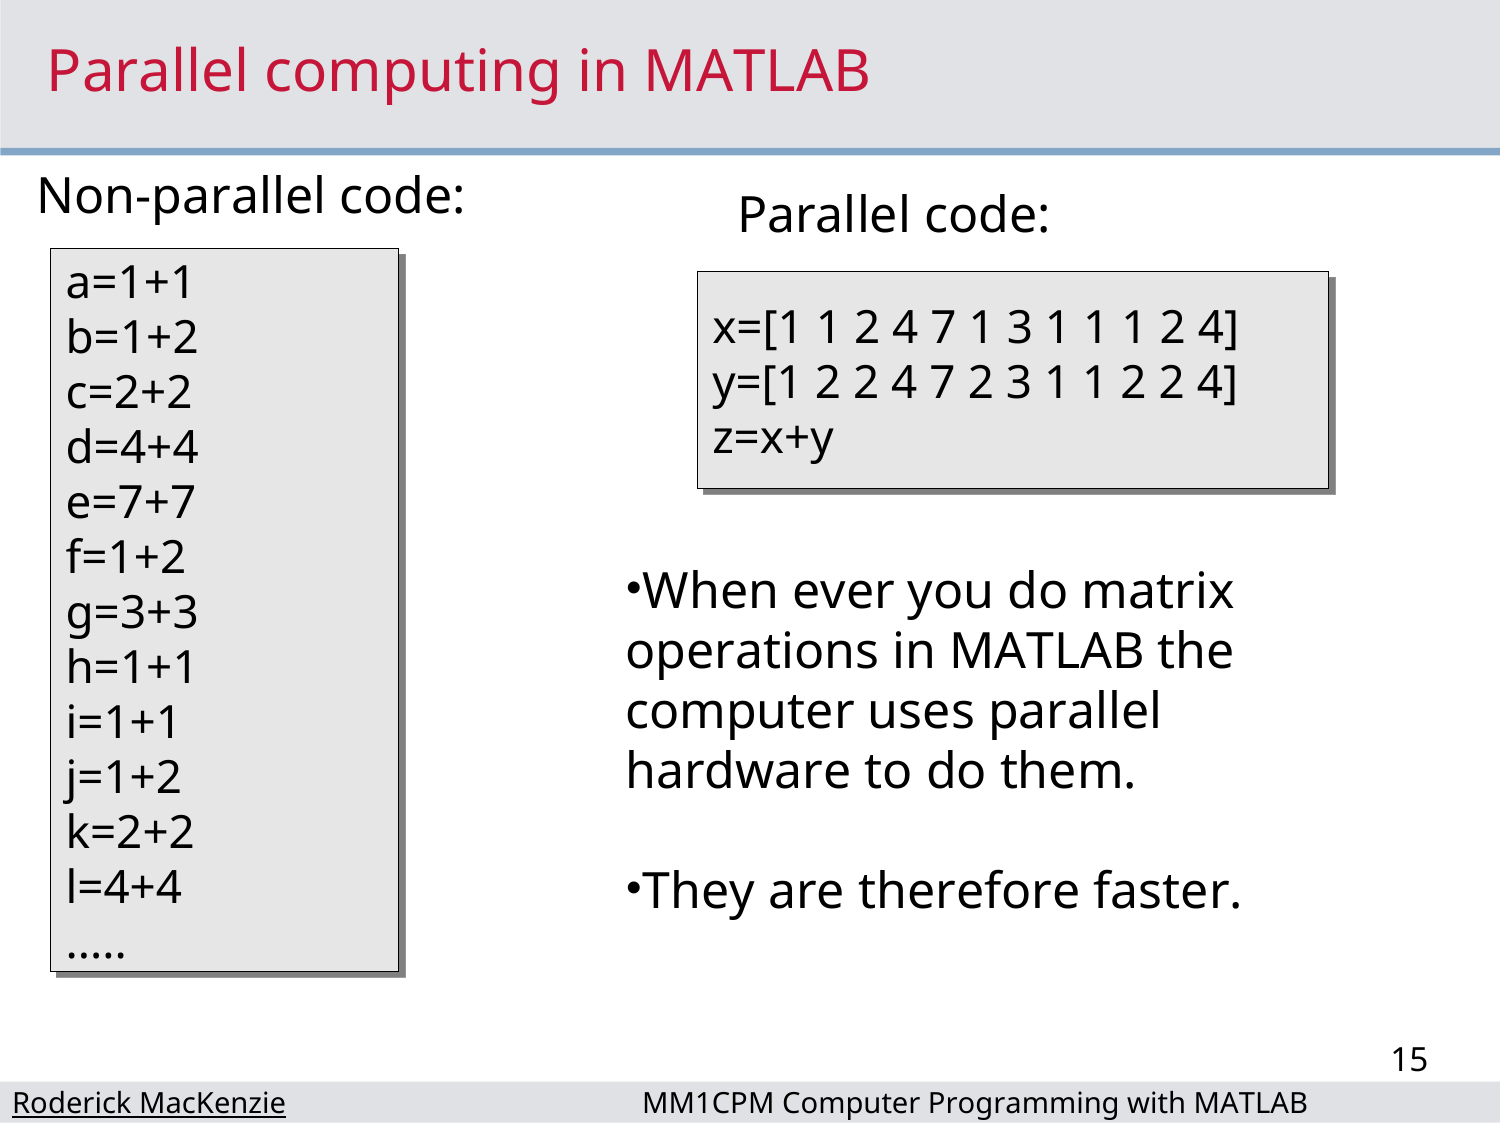

# Parallel computing in MATLAB
Non-parallel code:
Parallel code:
a=1+1
b=1+2
c=2+2
d=4+4
e=7+7
f=1+2
g=3+3
h=1+1
i=1+1
j=1+2
k=2+2
l=4+4
.....
x=[1 1 2 4 7 1 3 1 1 1 2 4]
y=[1 2 2 4 7 2 3 1 1 2 2 4]
z=x+y
When ever you do matrix operations in MATLAB the computer uses parallel hardware to do them.
They are therefore faster.